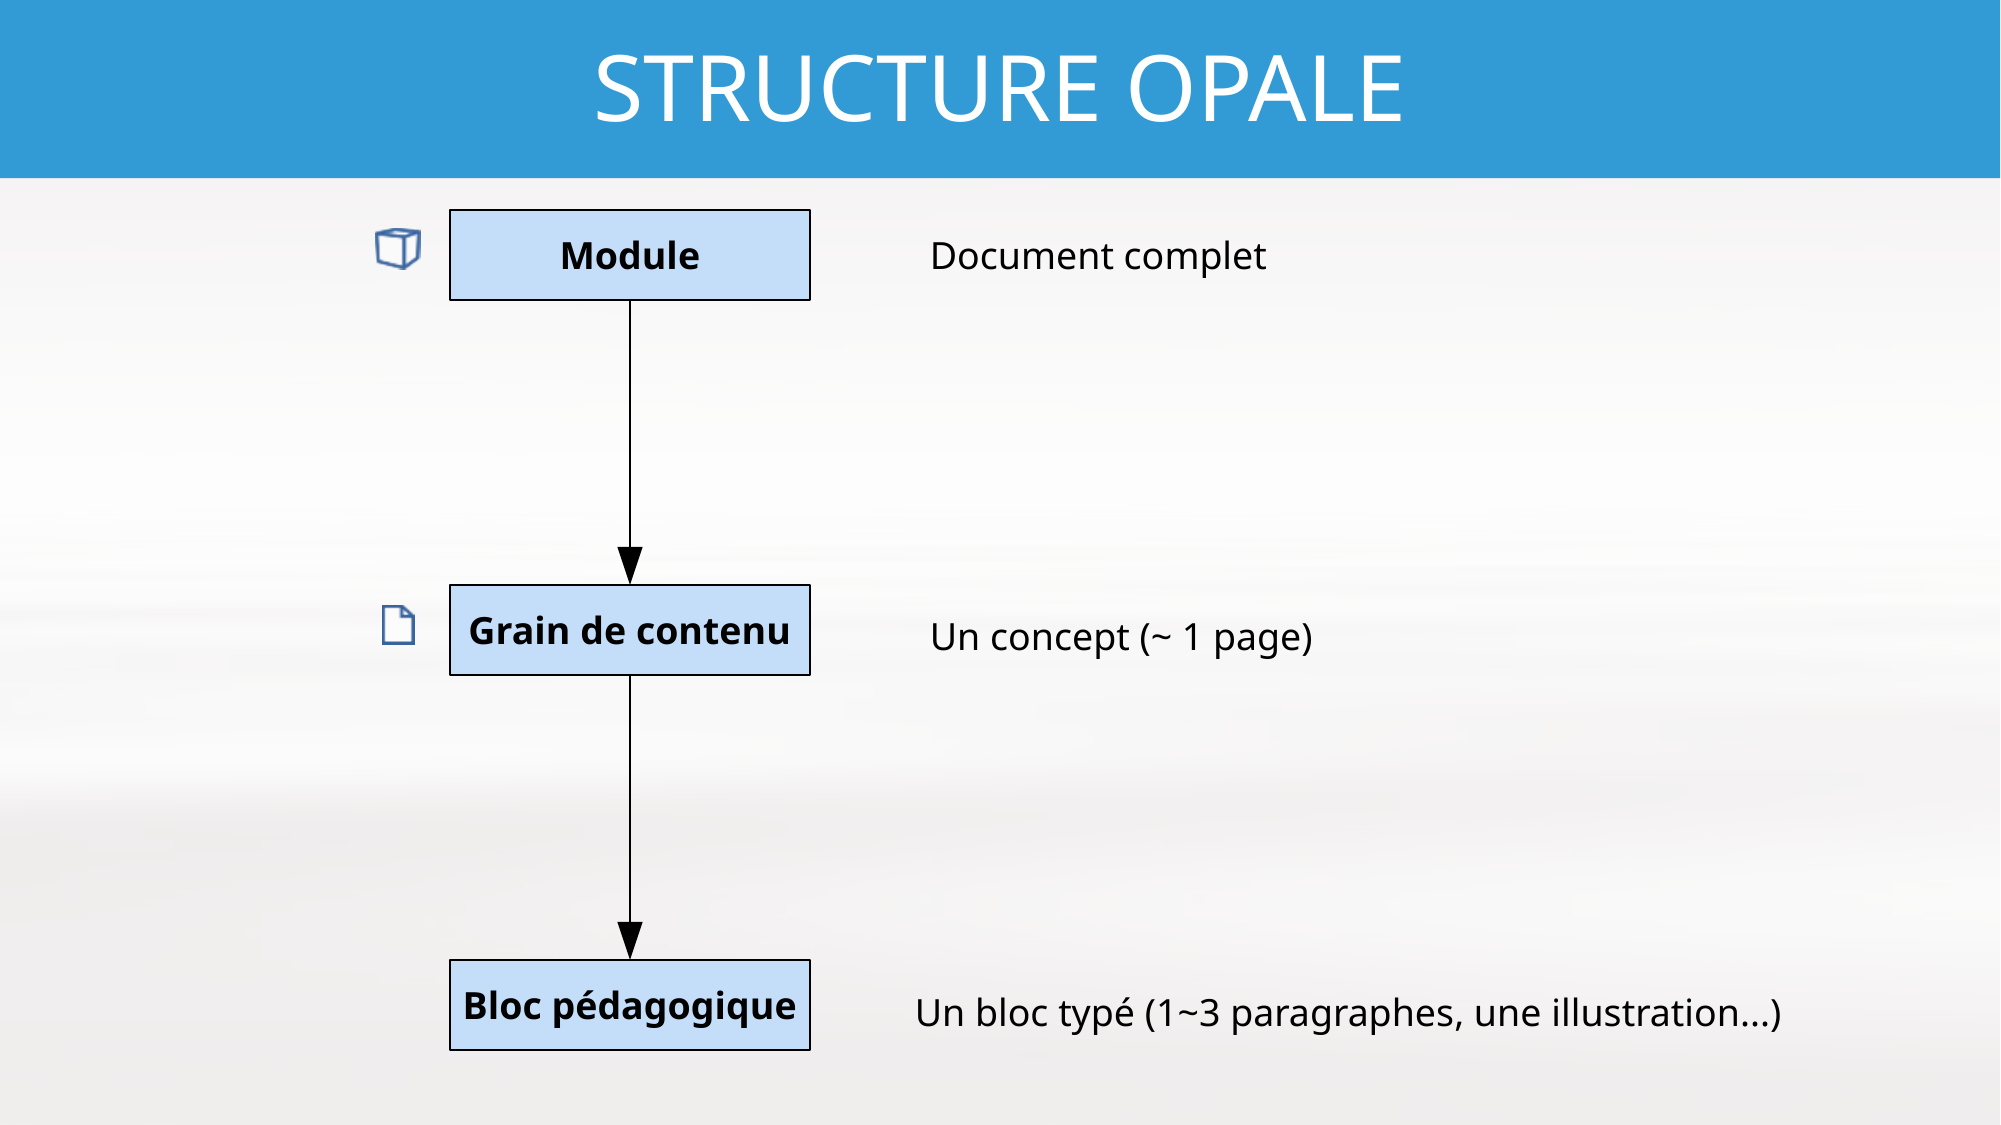

Structure Opale
Module
Document complet
Grain de contenu
Un concept (~ 1 page)
Bloc pédagogique
Un bloc typé (1~3 paragraphes, une illustration...)